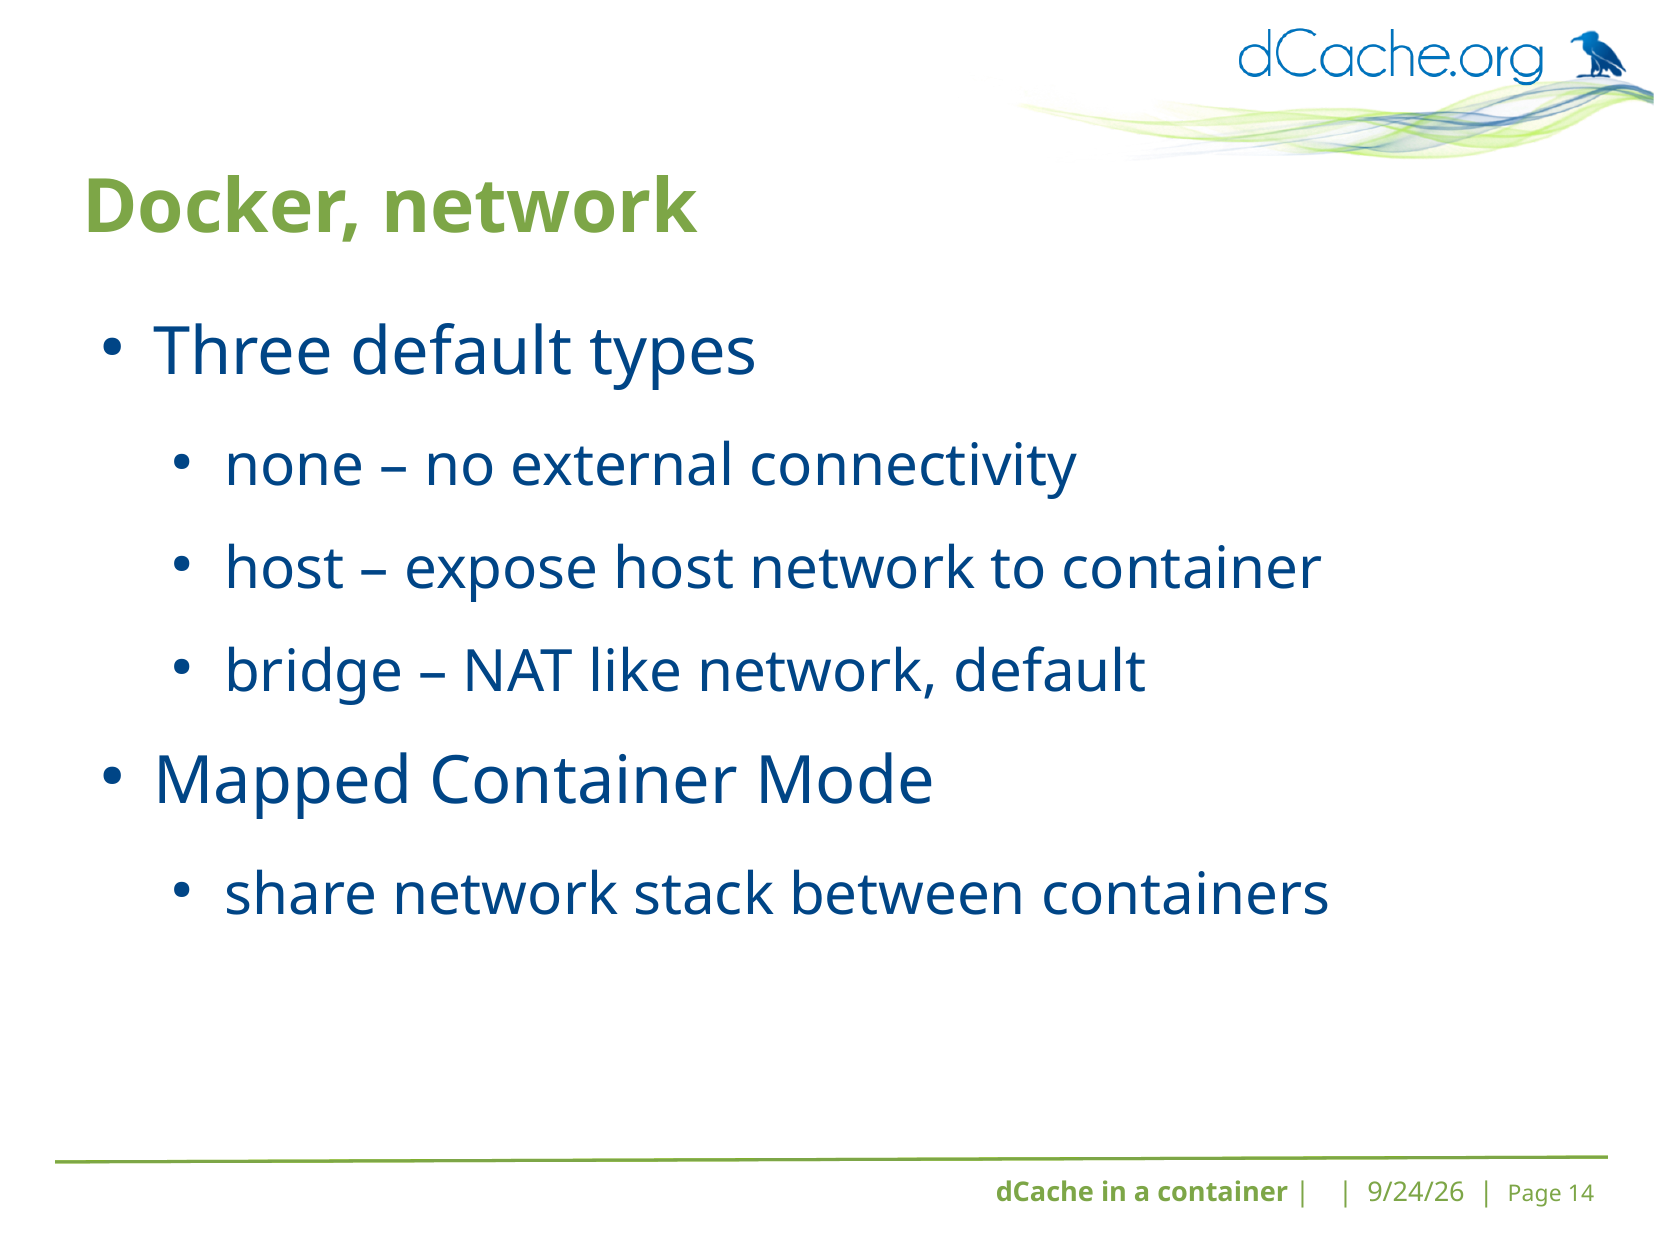

# Docker, network
Three default types
none – no external connectivity
host – expose host network to container
bridge – NAT like network, default
Mapped Container Mode
share network stack between containers
14